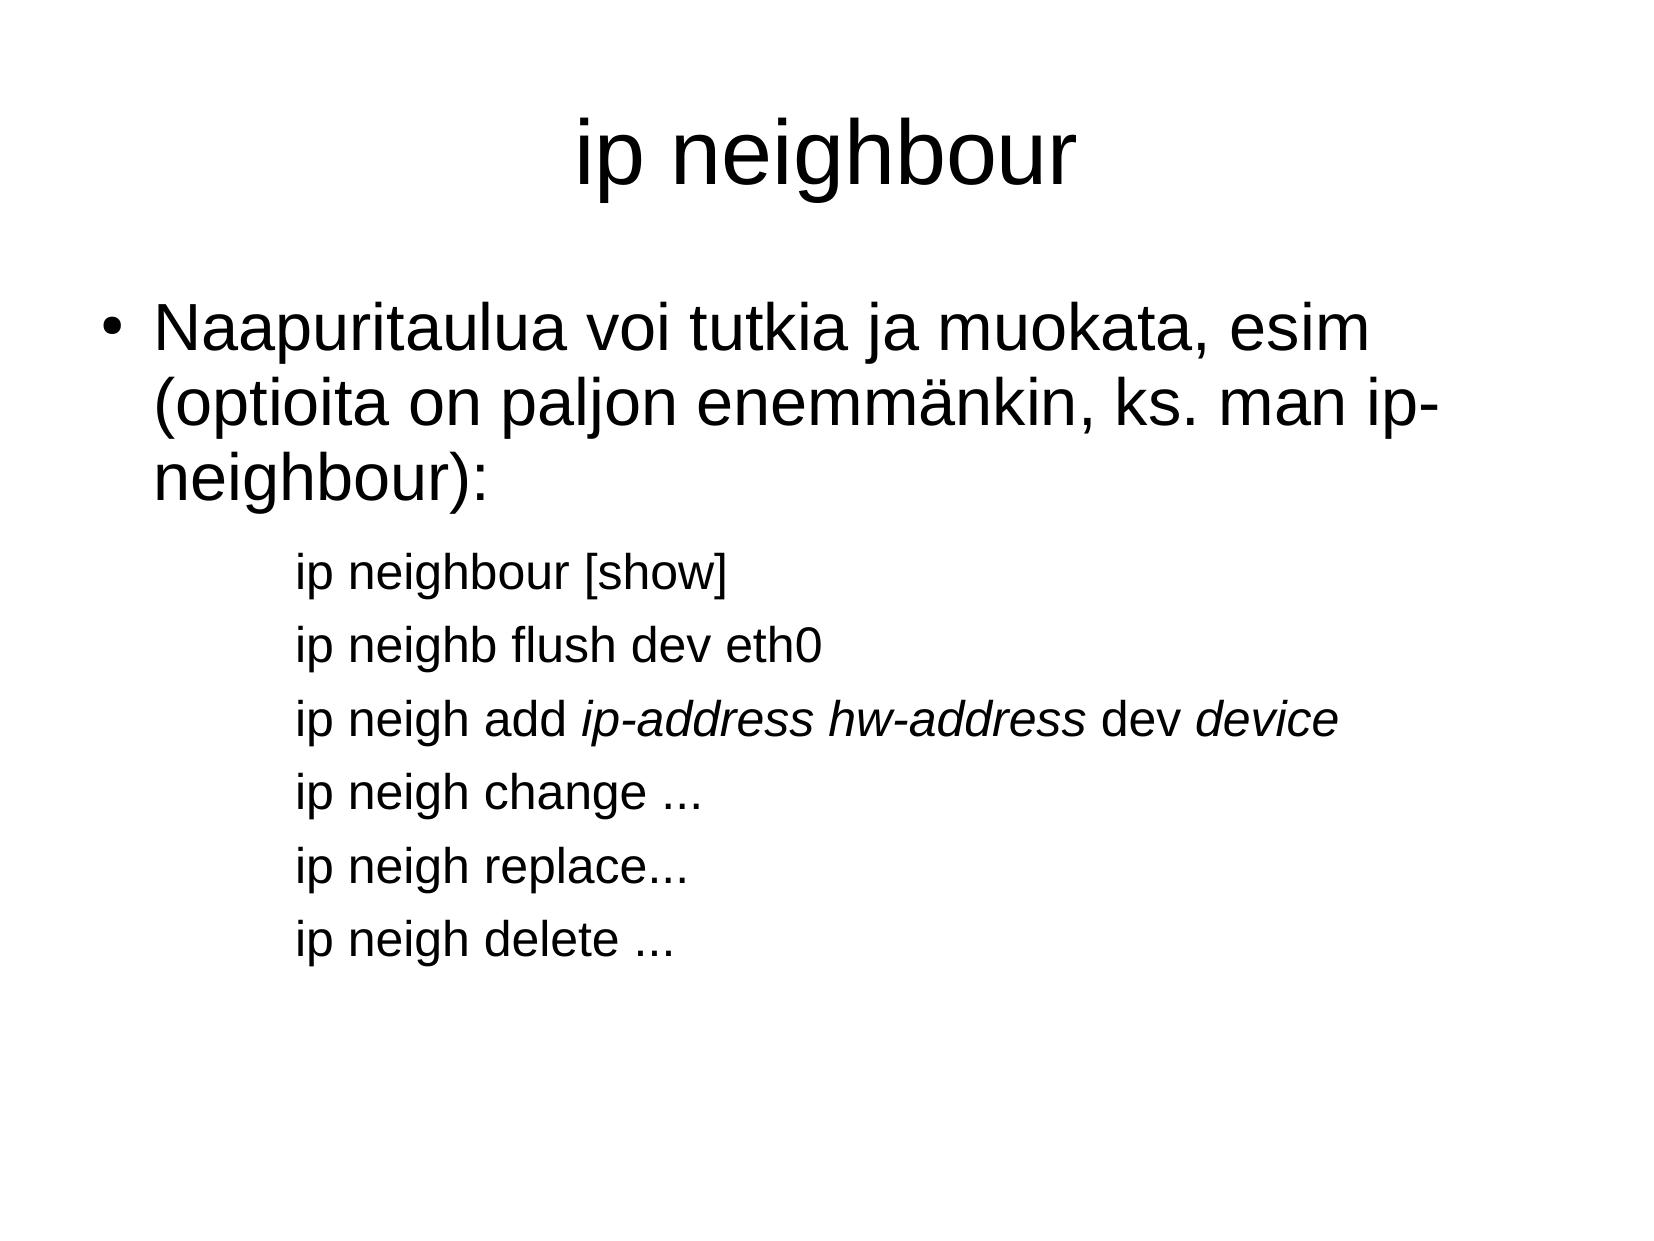

# ip neighbour
Naapuritaulua voi tutkia ja muokata, esim (optioita on paljon enemmänkin, ks. man ip-neighbour):
ip neighbour [show]
ip neighb flush dev eth0
ip neigh add ip-address hw-address dev device
ip neigh change ...
ip neigh replace...
ip neigh delete ...